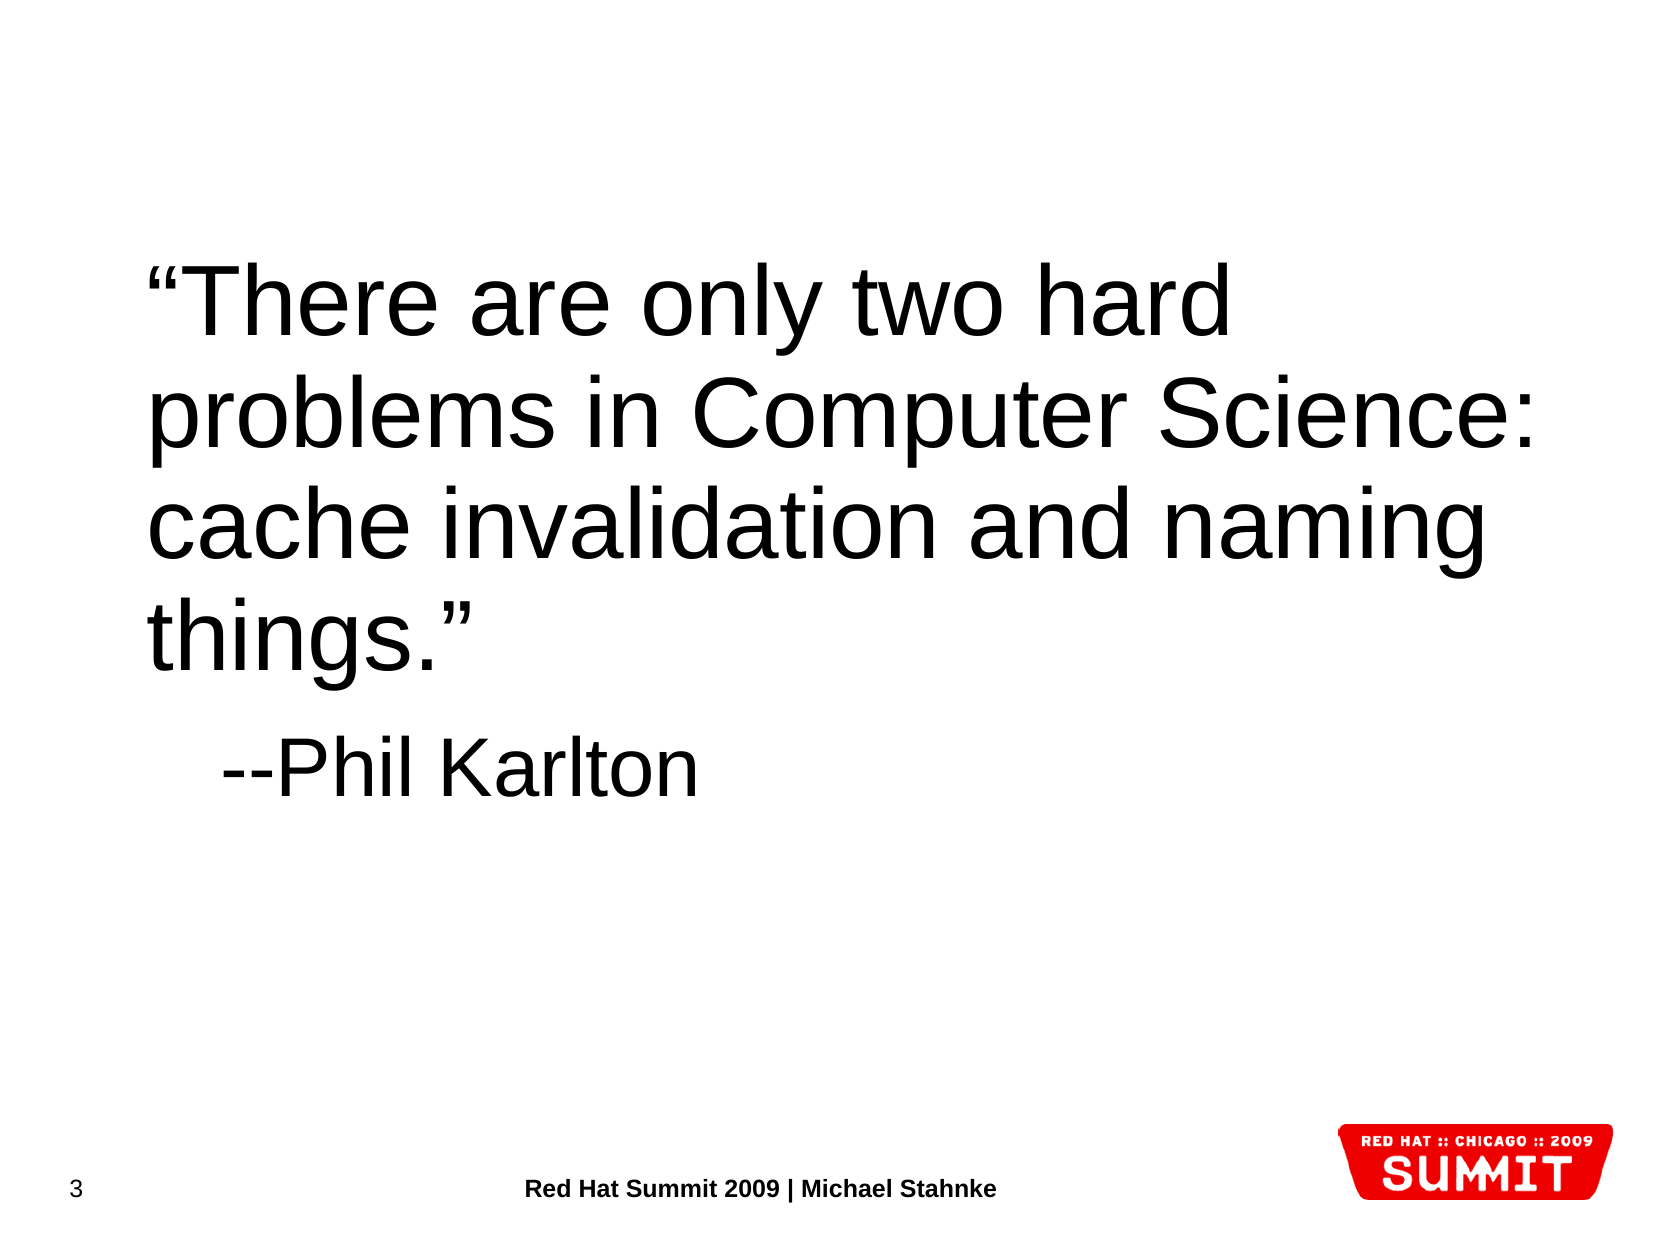

# “There are only two hard problems in Computer Science: cache invalidation and naming things.”
--Phil Karlton